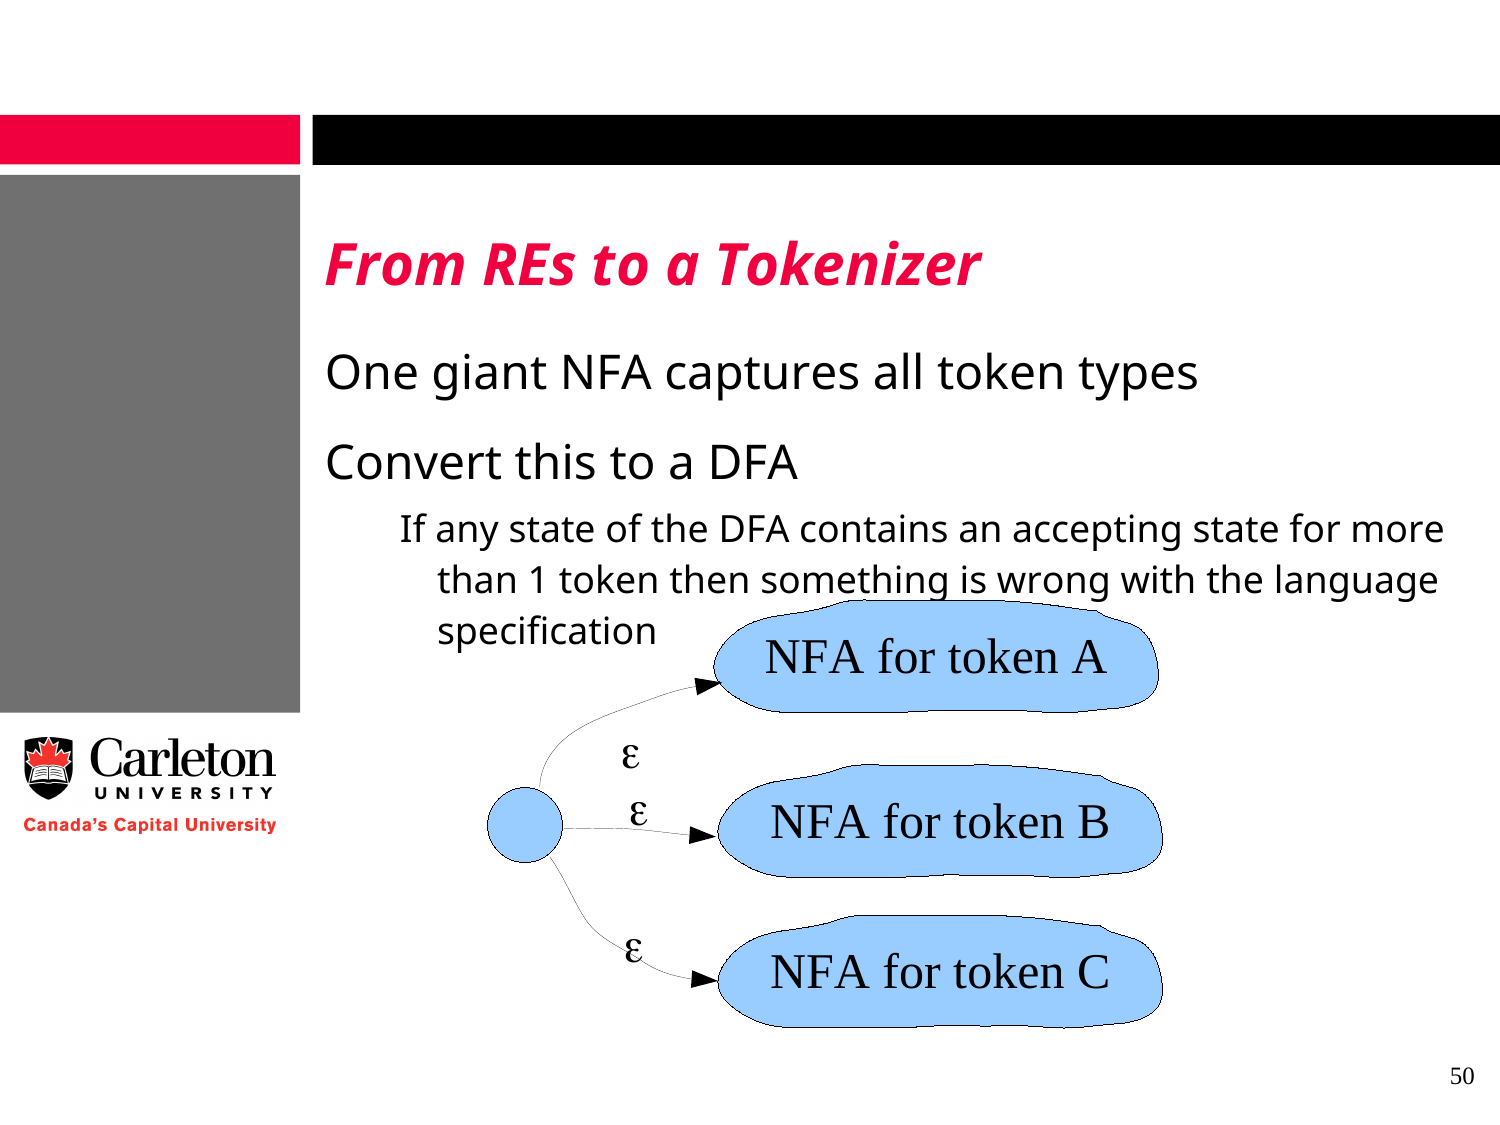

# From REs to a Tokenizer
One giant NFA captures all token types
Convert this to a DFA
If any state of the DFA contains an accepting state for more than 1 token then something is wrong with the language specification
NFA for token A
e
NFA for token B
e
e
NFA for token C
50